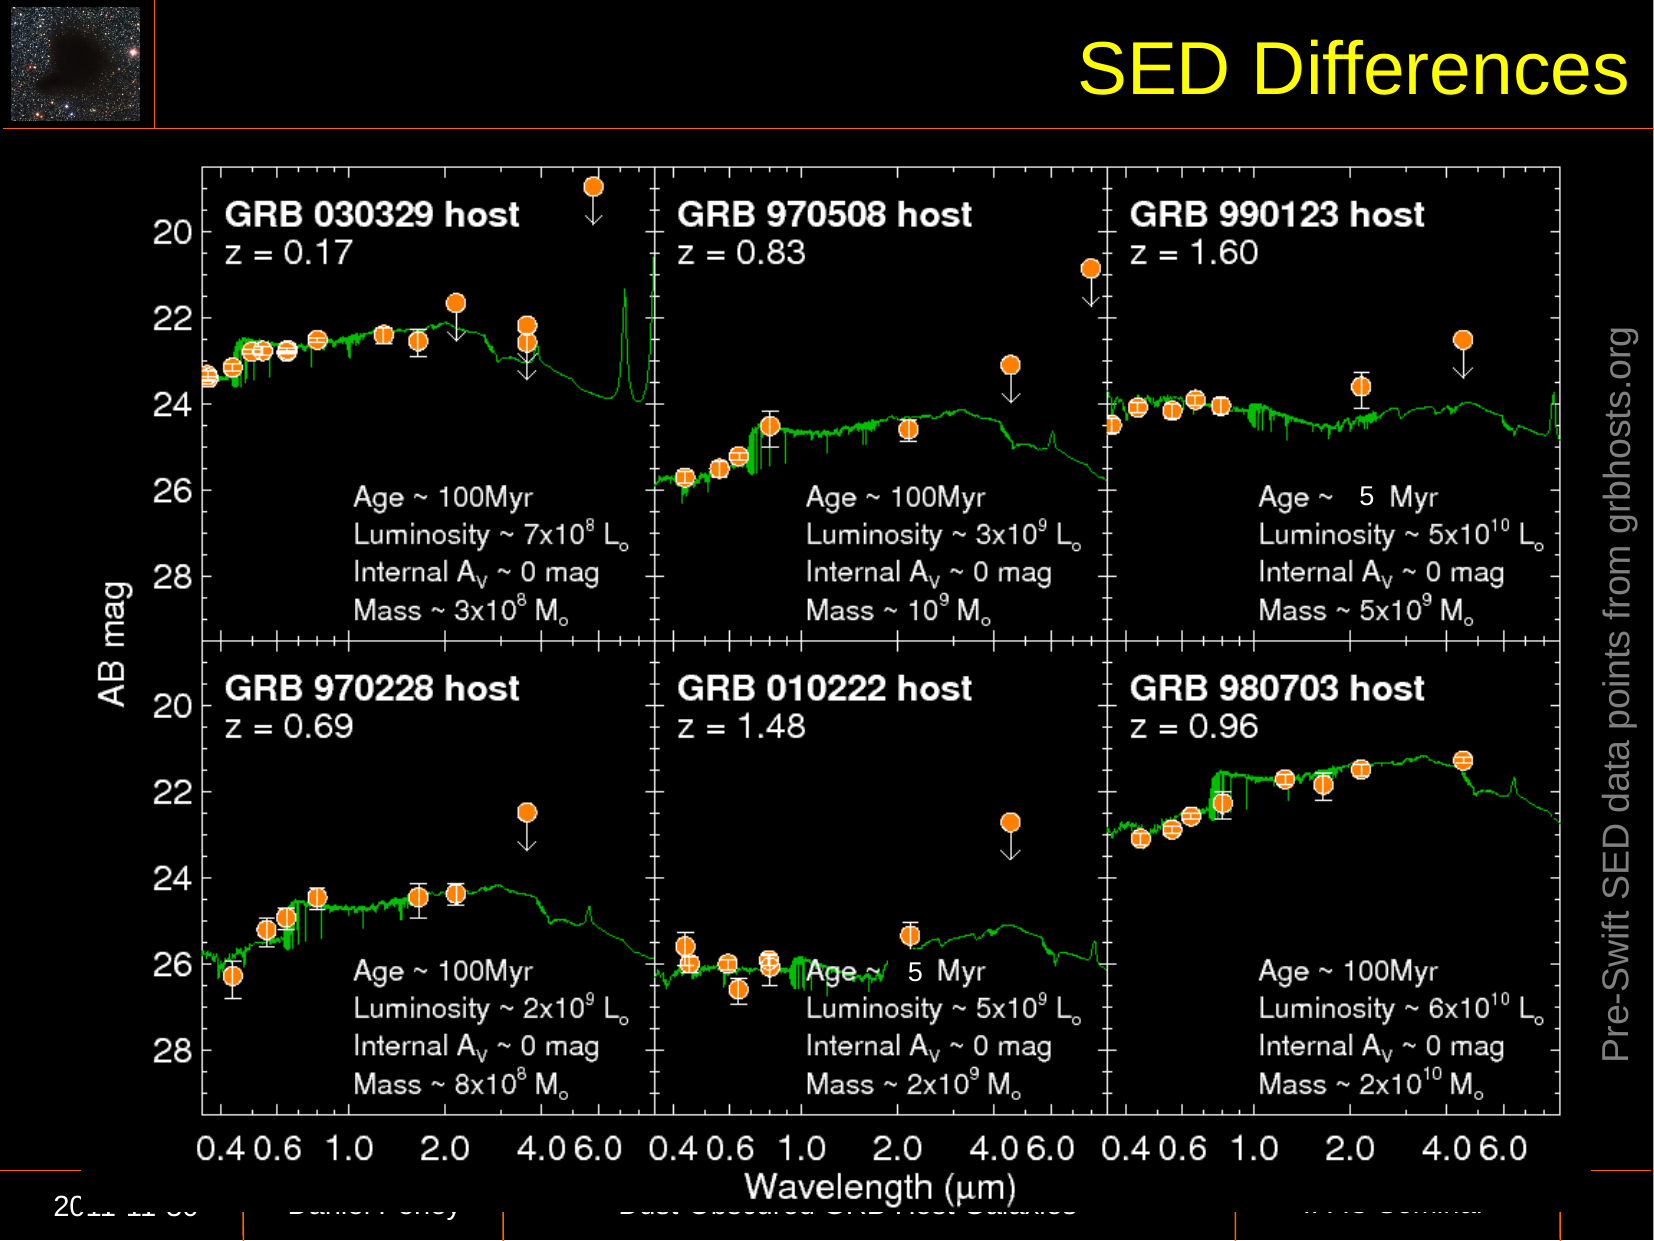

# SED Differences
5
Pre-Swift SED data points from grbhosts.org
5
2011-11-30